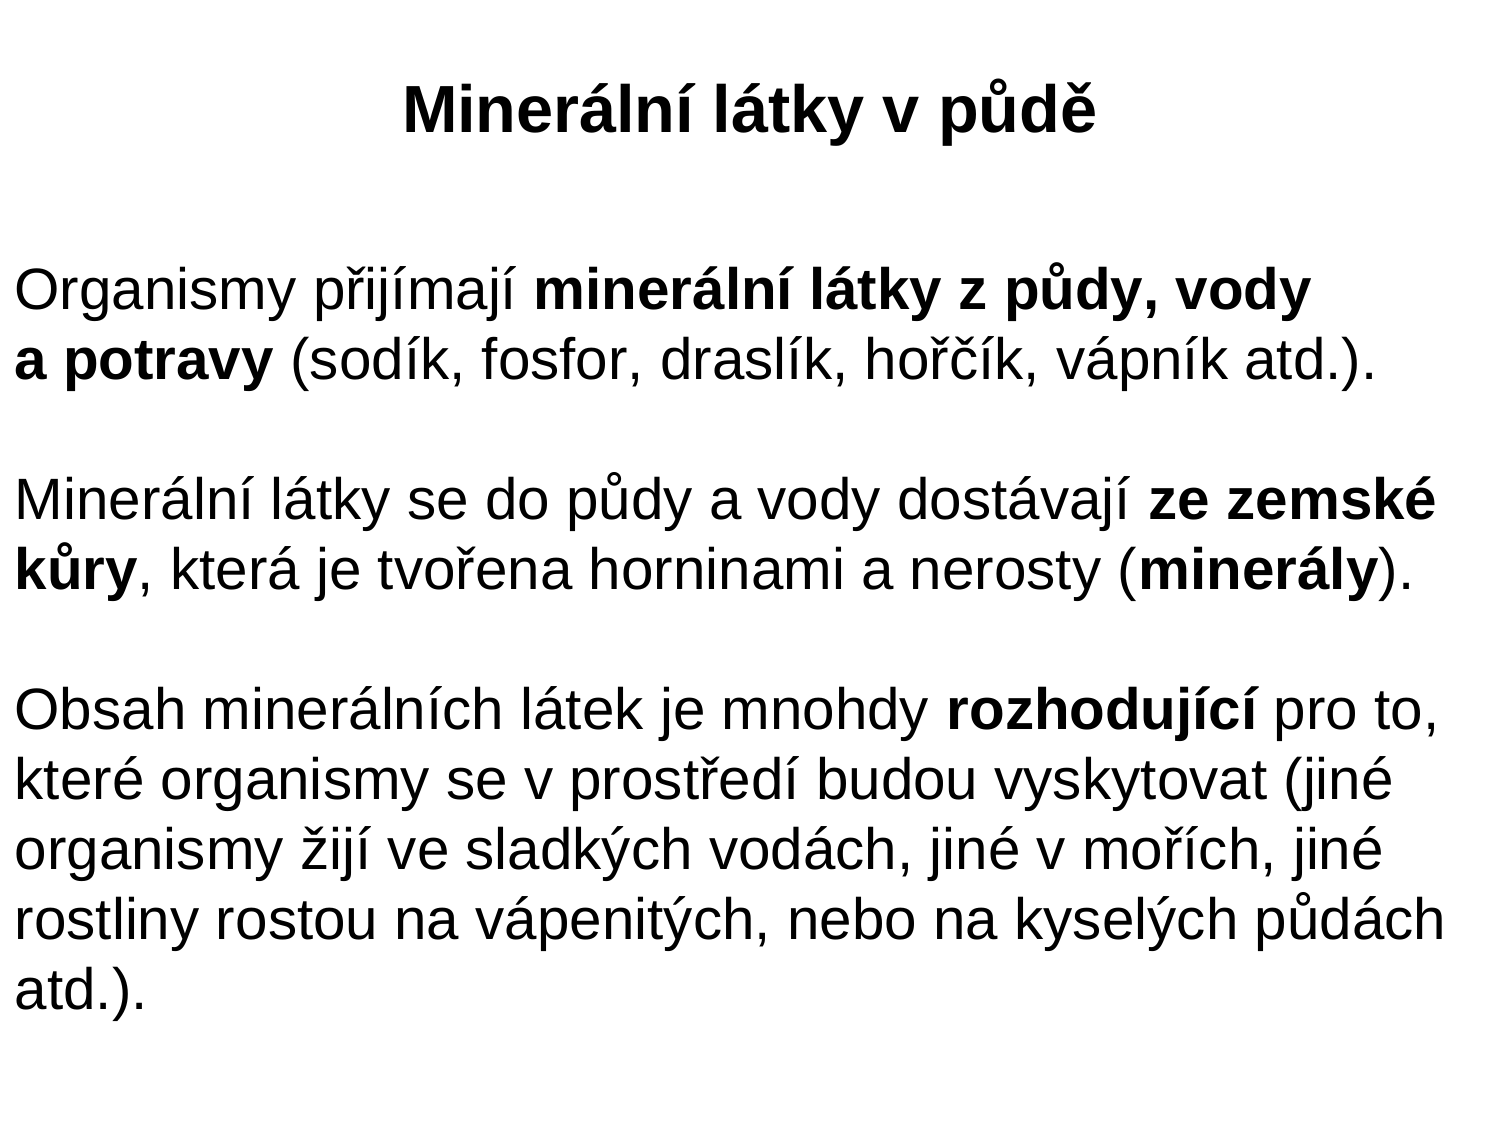

Minerální látky v půdě
Organismy přijímají minerální látky z půdy, vody
a potravy (sodík, fosfor, draslík, hořčík, vápník atd.).
Minerální látky se do půdy a vody dostávají ze zemské kůry, která je tvořena horninami a nerosty (minerály).
Obsah minerálních látek je mnohdy rozhodující pro to, které organismy se v prostředí budou vyskytovat (jiné organismy žijí ve sladkých vodách, jiné v mořích, jiné rostliny rostou na vápenitých, nebo na kyselých půdách atd.).